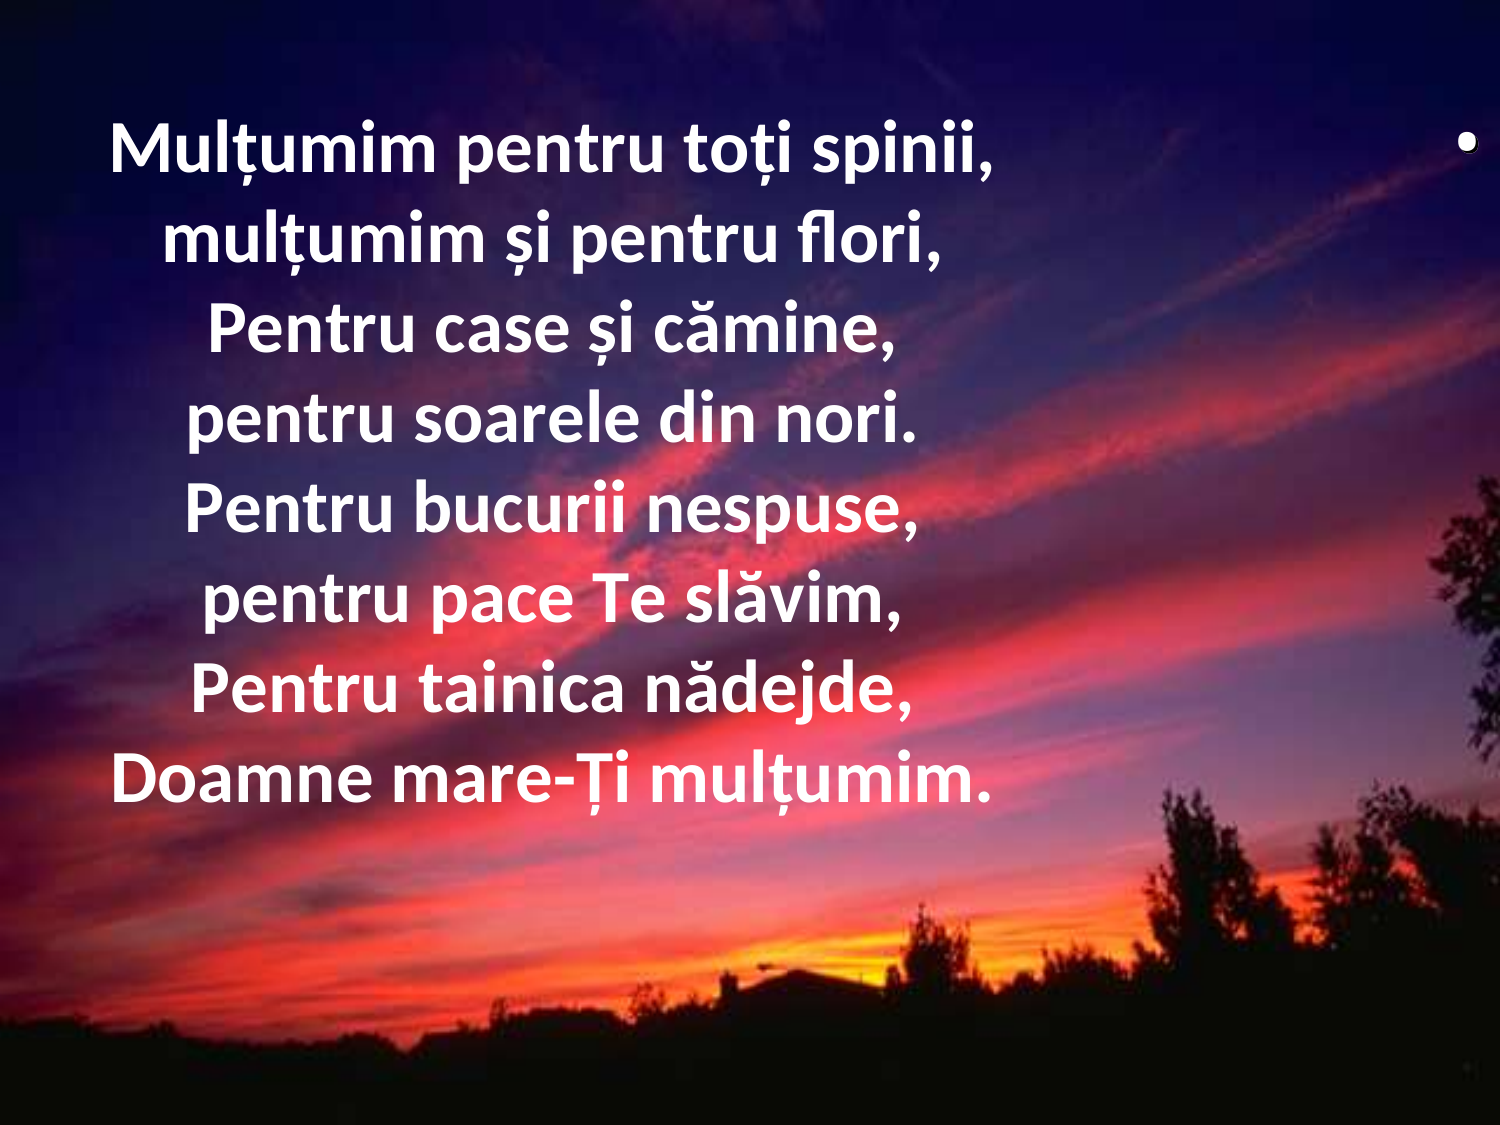

.
Mulţumim pentru toţi spinii,
mulţumim şi pentru flori,
Pentru case şi cămine,
pentru soarele din nori.
Pentru bucurii nespuse,
pentru pace Te slăvim,
Pentru tainica nădejde,
Doamne mare-Ţi mulţumim.